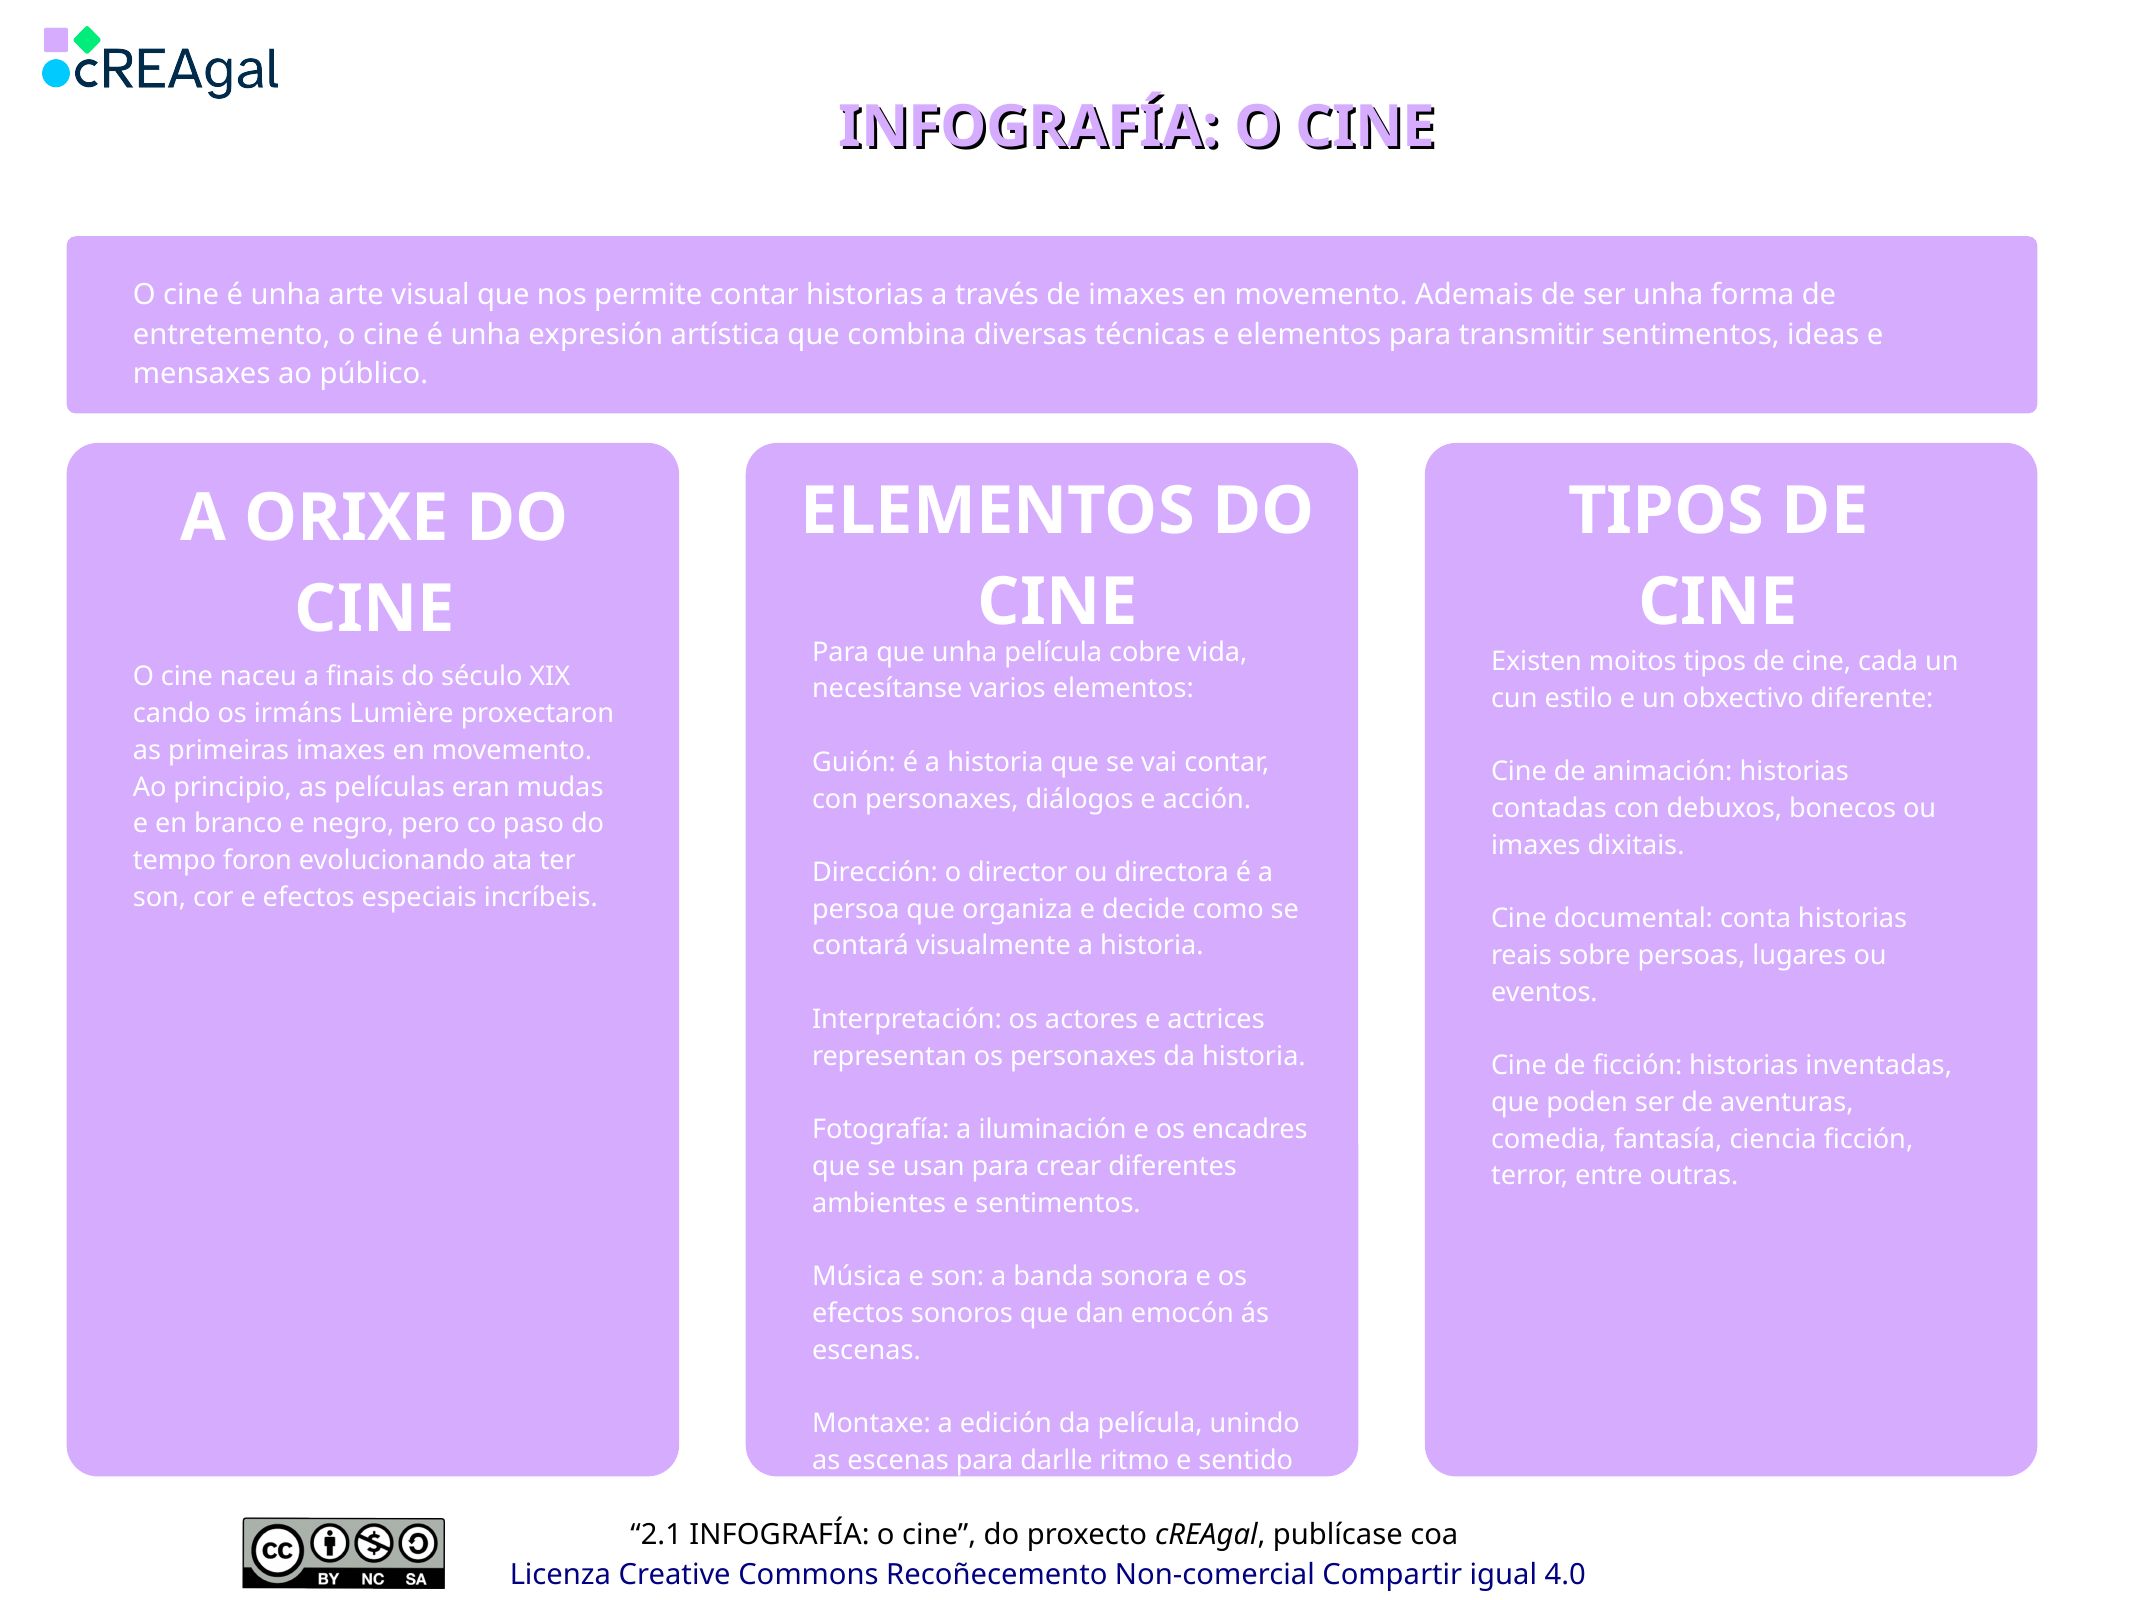

INFOGRAFÍA: O CINE
O cine é unha arte visual que nos permite contar historias a través de imaxes en movemento. Ademais de ser unha forma de entretemento, o cine é unha expresión artí­stica que combina diversas técnicas e elementos para transmitir sentimentos, ideas e mensaxes ao público.
ELEMENTOS DO CINE
TIPOS DE CINE
A ORIXE DO CINE
Existen moitos tipos de cine, cada un cun estilo e un obxectivo diferente:
Cine de animación: historias contadas con debuxos, bonecos ou imaxes dixitais.
Cine documental: conta historias reais sobre persoas, lugares ou eventos.
Cine de ficción: historias inventadas, que poden ser de aventuras, comedia, fantasía, ciencia ficción, terror, entre outras.
Para que unha película cobre vida, necesítanse varios elementos:
Guión: é a historia que se vai contar, con personaxes, diálogos e acción.
Dirección: o director ou directora é a persoa que organiza e decide como se contará visualmente a historia.
Interpretación: os actores e actrices representan os personaxes da historia.
Fotografía: a iluminación e os encadres que se usan para crear diferentes ambientes e sentimentos.
Música e son: a banda sonora e os efectos sonoros que dan emocón ás escenas.
Montaxe: a edición da película, unindo as escenas para darlle ritmo e sentido á historia.
O cine naceu a finais do século XIX cando os irmáns Lumière proxectaron as primeiras imaxes en movemento. Ao principio, as películas eran mudas e en branco e negro, pero co paso do tempo foron evolucionando ata ter son, cor e efectos especiais incríbeis.
“2.1 INFOGRAFÍA: o cine”, do proxecto cREAgal, publícase coa Licenza Creative Commons Recoñecemento Non-comercial Compartir igual 4.0